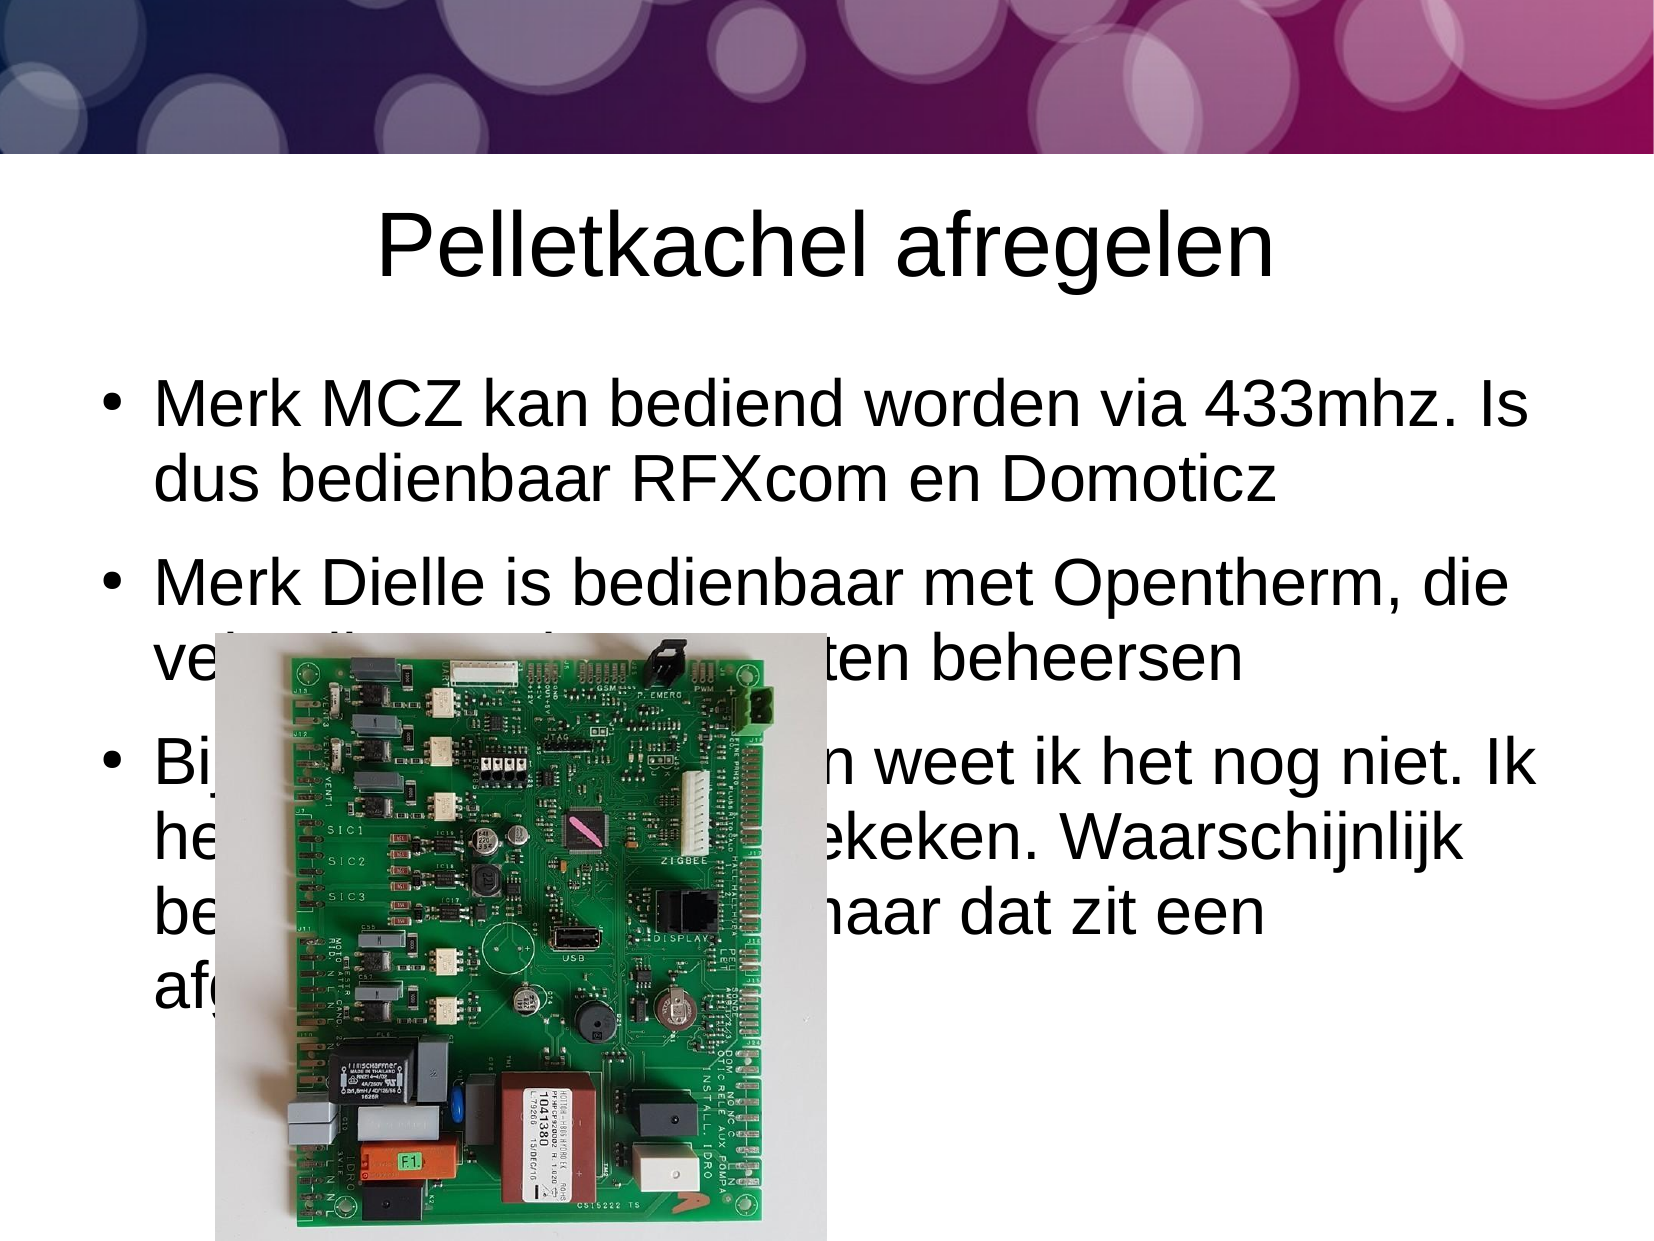

# Pelletkachel afregelen
Merk MCZ kan bediend worden via 433mhz. Is dus bedienbaar RFXcom en Domoticz
Merk Dielle is bedienbaar met Opentherm, die vele slimme thermostaten beheersen
Bij mijn eigen Edilkamin weet ik het nog niet. Ik heb het moederbord bekeken. Waarschijnlijk beheerst hij modbus, maar dat zit een afgeschermd menu